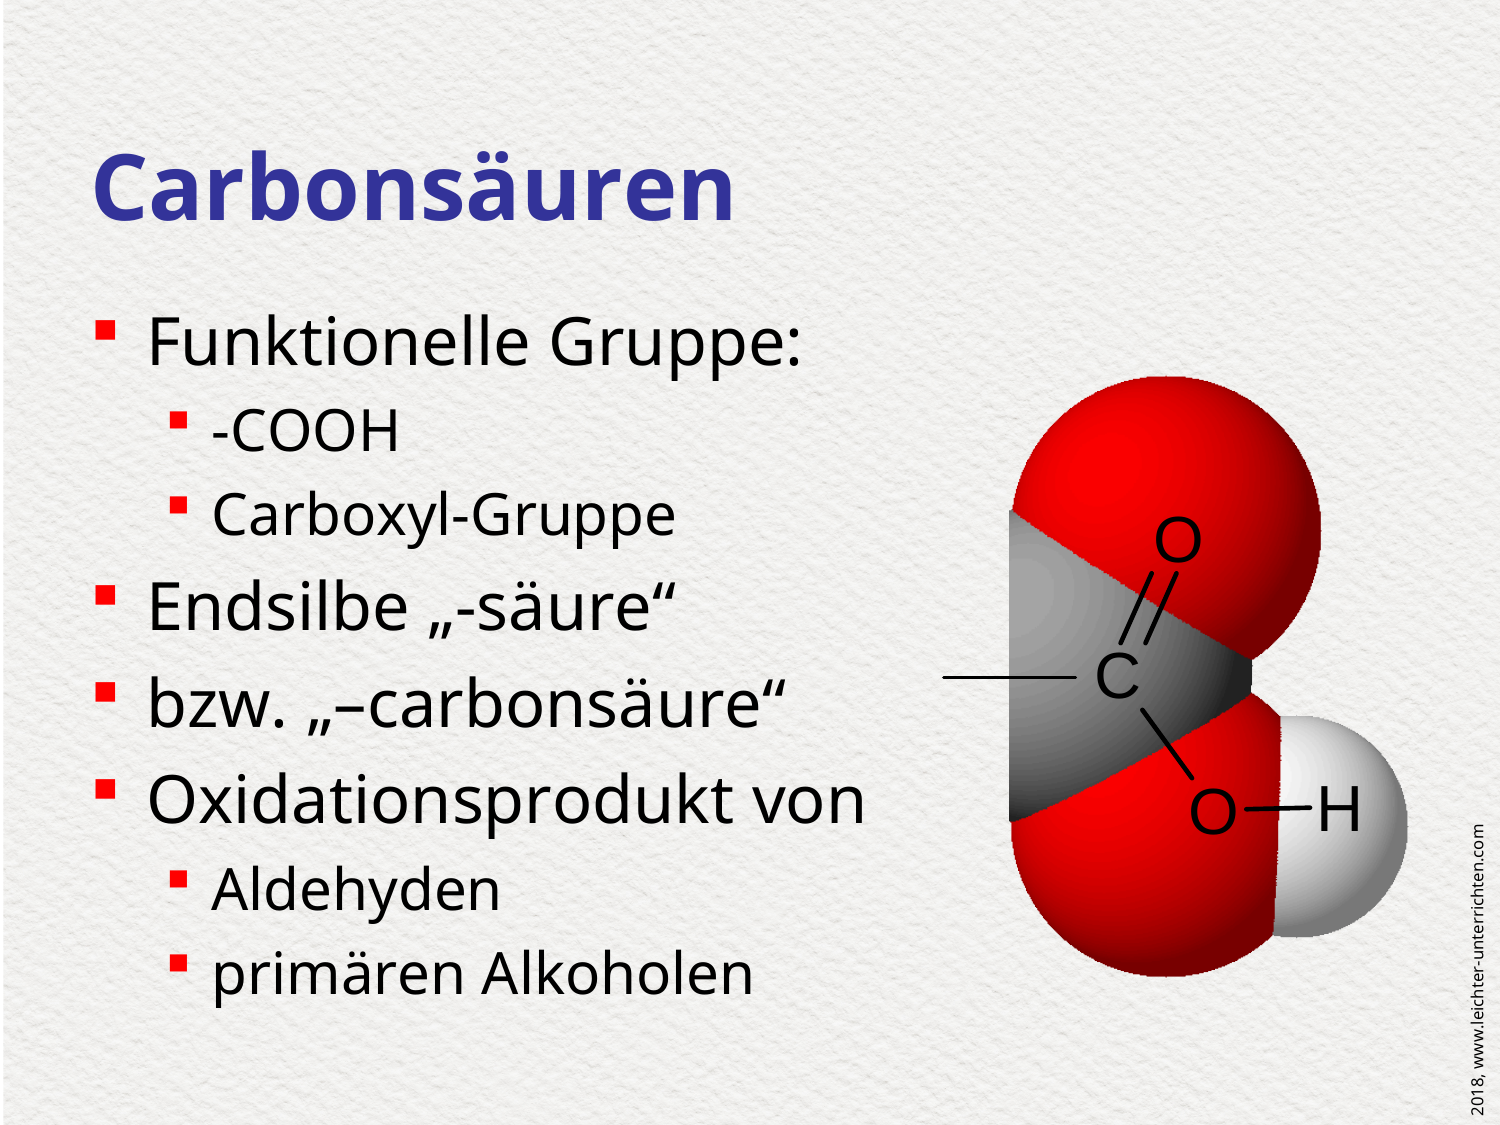

# Carbonsäuren
Funktionelle Gruppe:
-COOH
Carboxyl-Gruppe
Endsilbe „-säure“
bzw. „–carbonsäure“
Oxidationsprodukt von
Aldehyden
primären Alkoholen